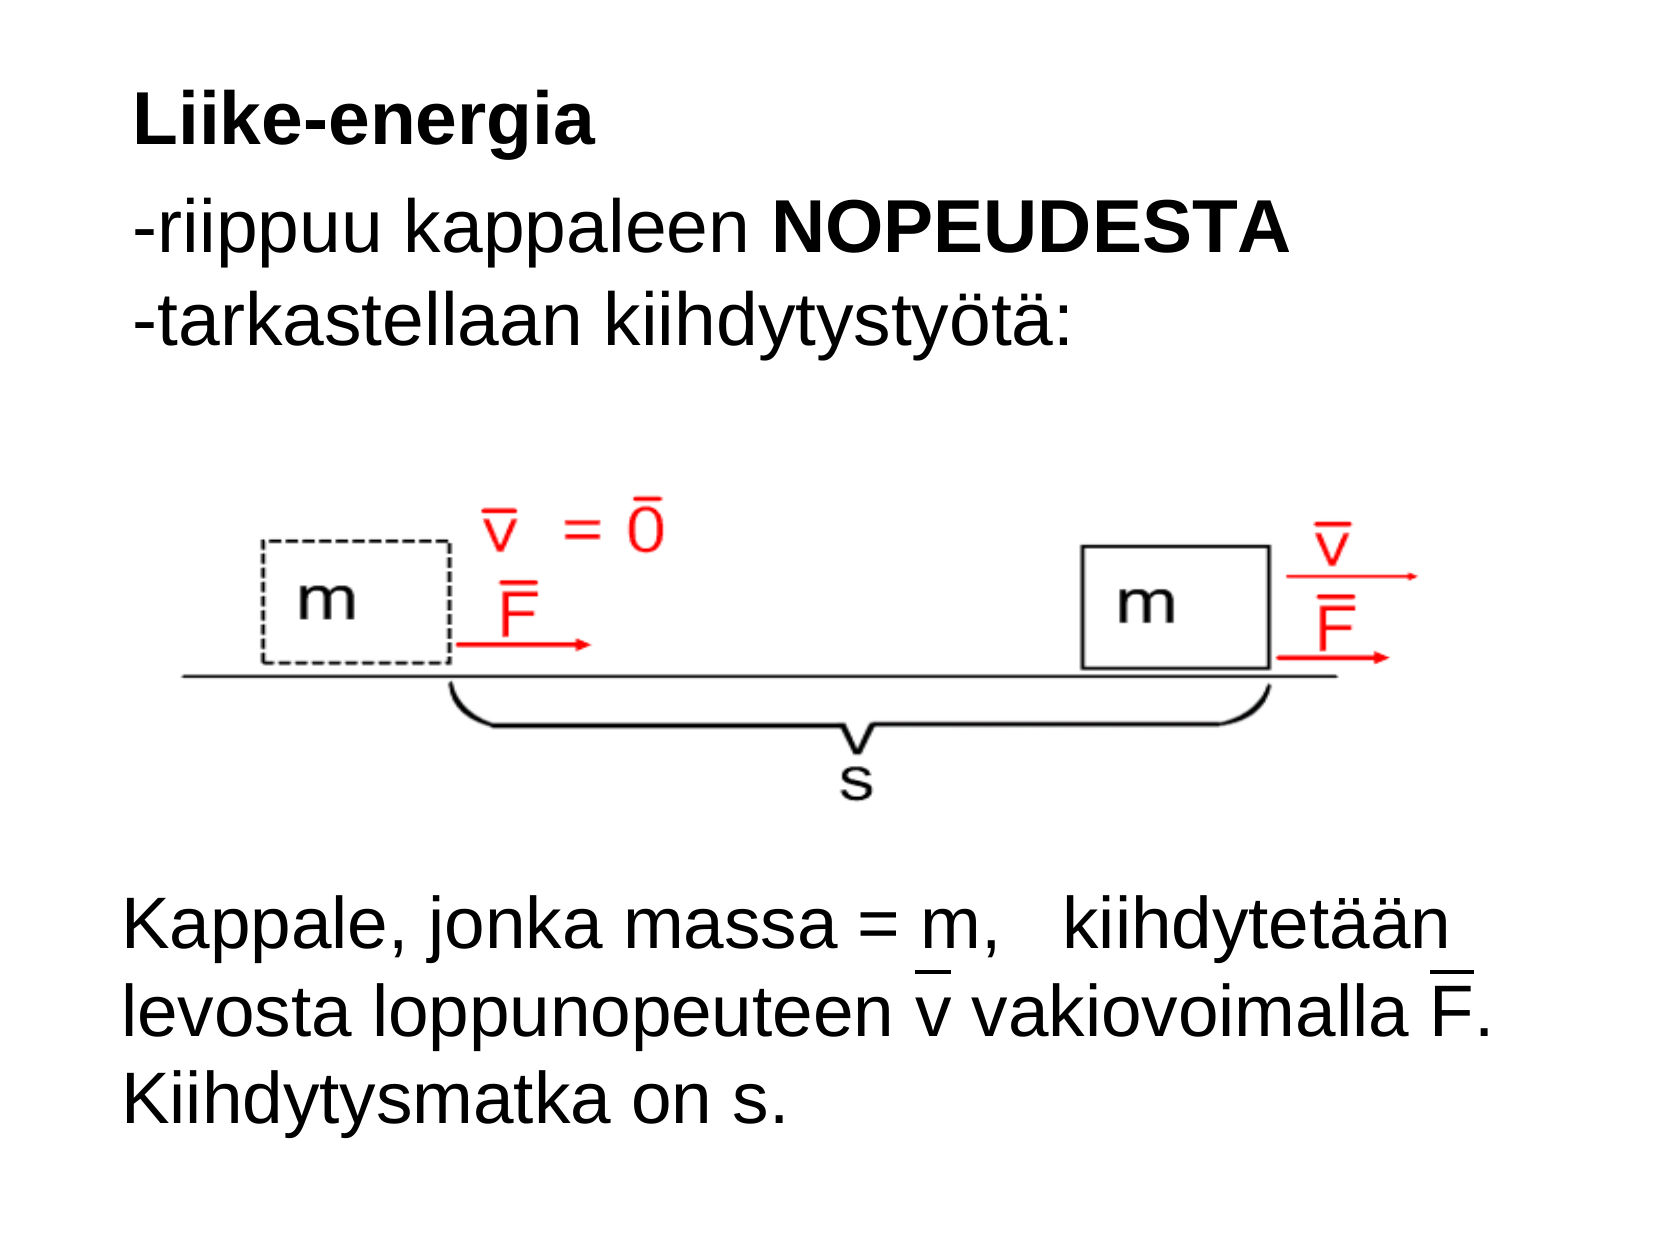

Liike-energia
-riippuu kappaleen NOPEUDESTA
-tarkastellaan kiihdytystyötä:
Kappale, jonka massa = m, kiihdytetään
levosta loppunopeuteen v vakiovoimalla F.
Kiihdytysmatka on s.